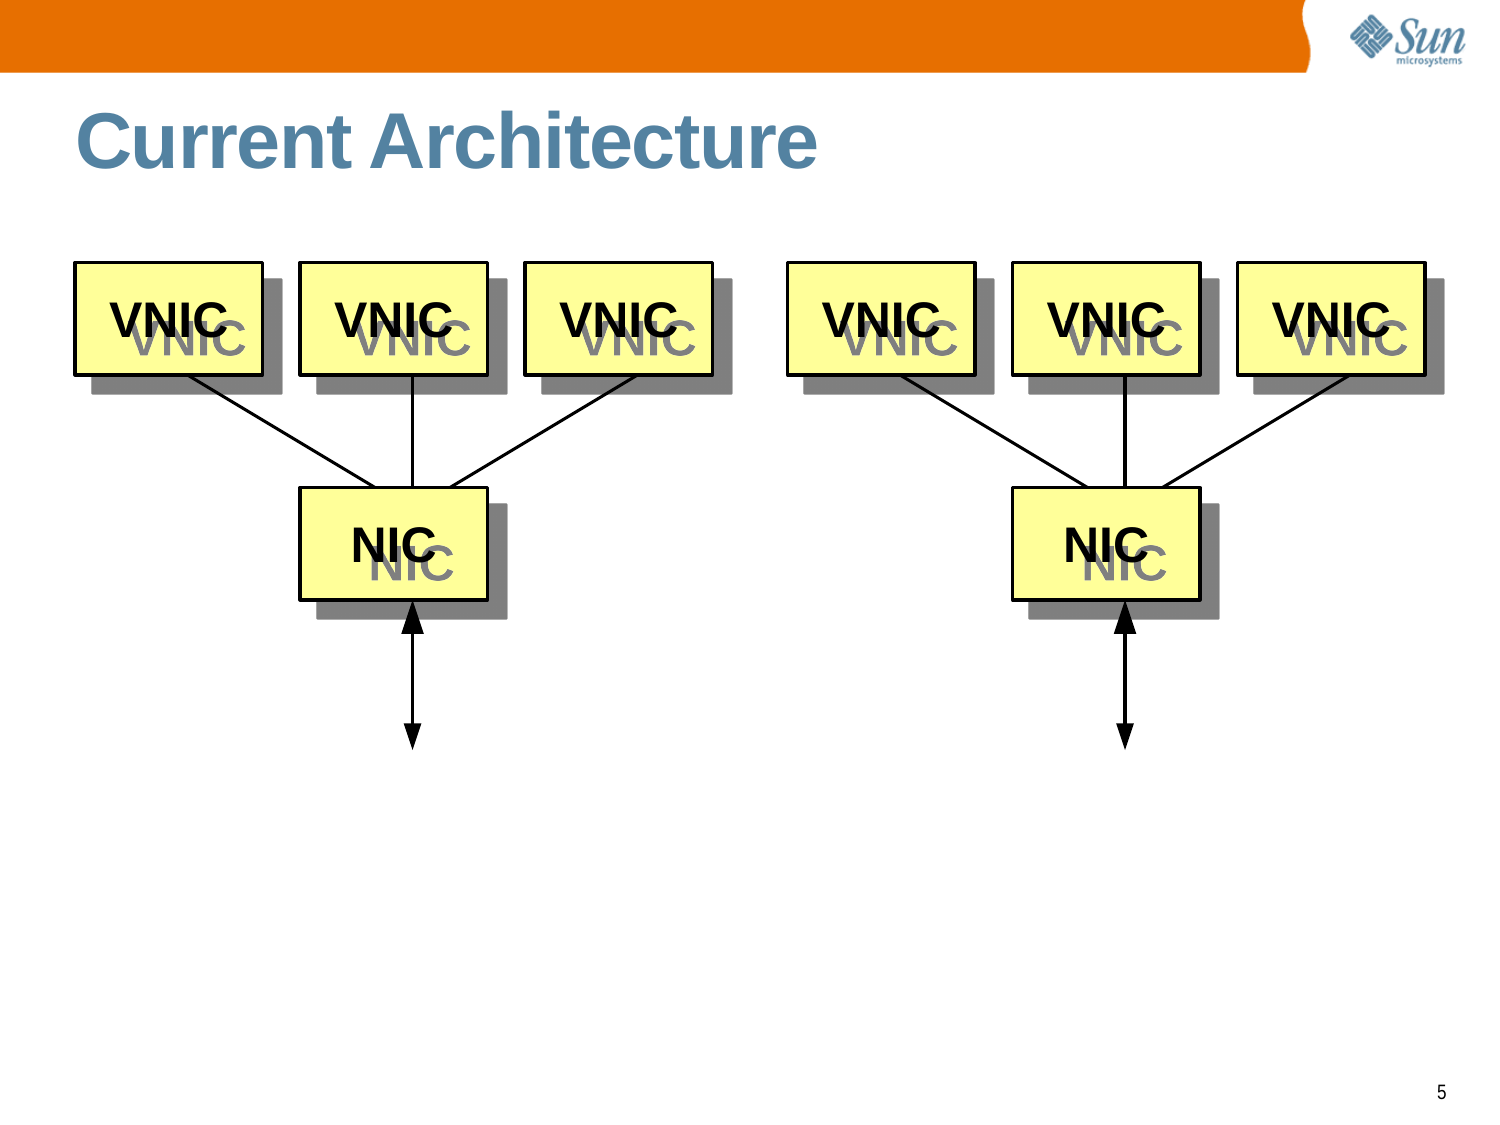

# Current Architecture
VNIC
VNIC
VNIC
VNIC
VNIC
VNIC
NIC
NIC